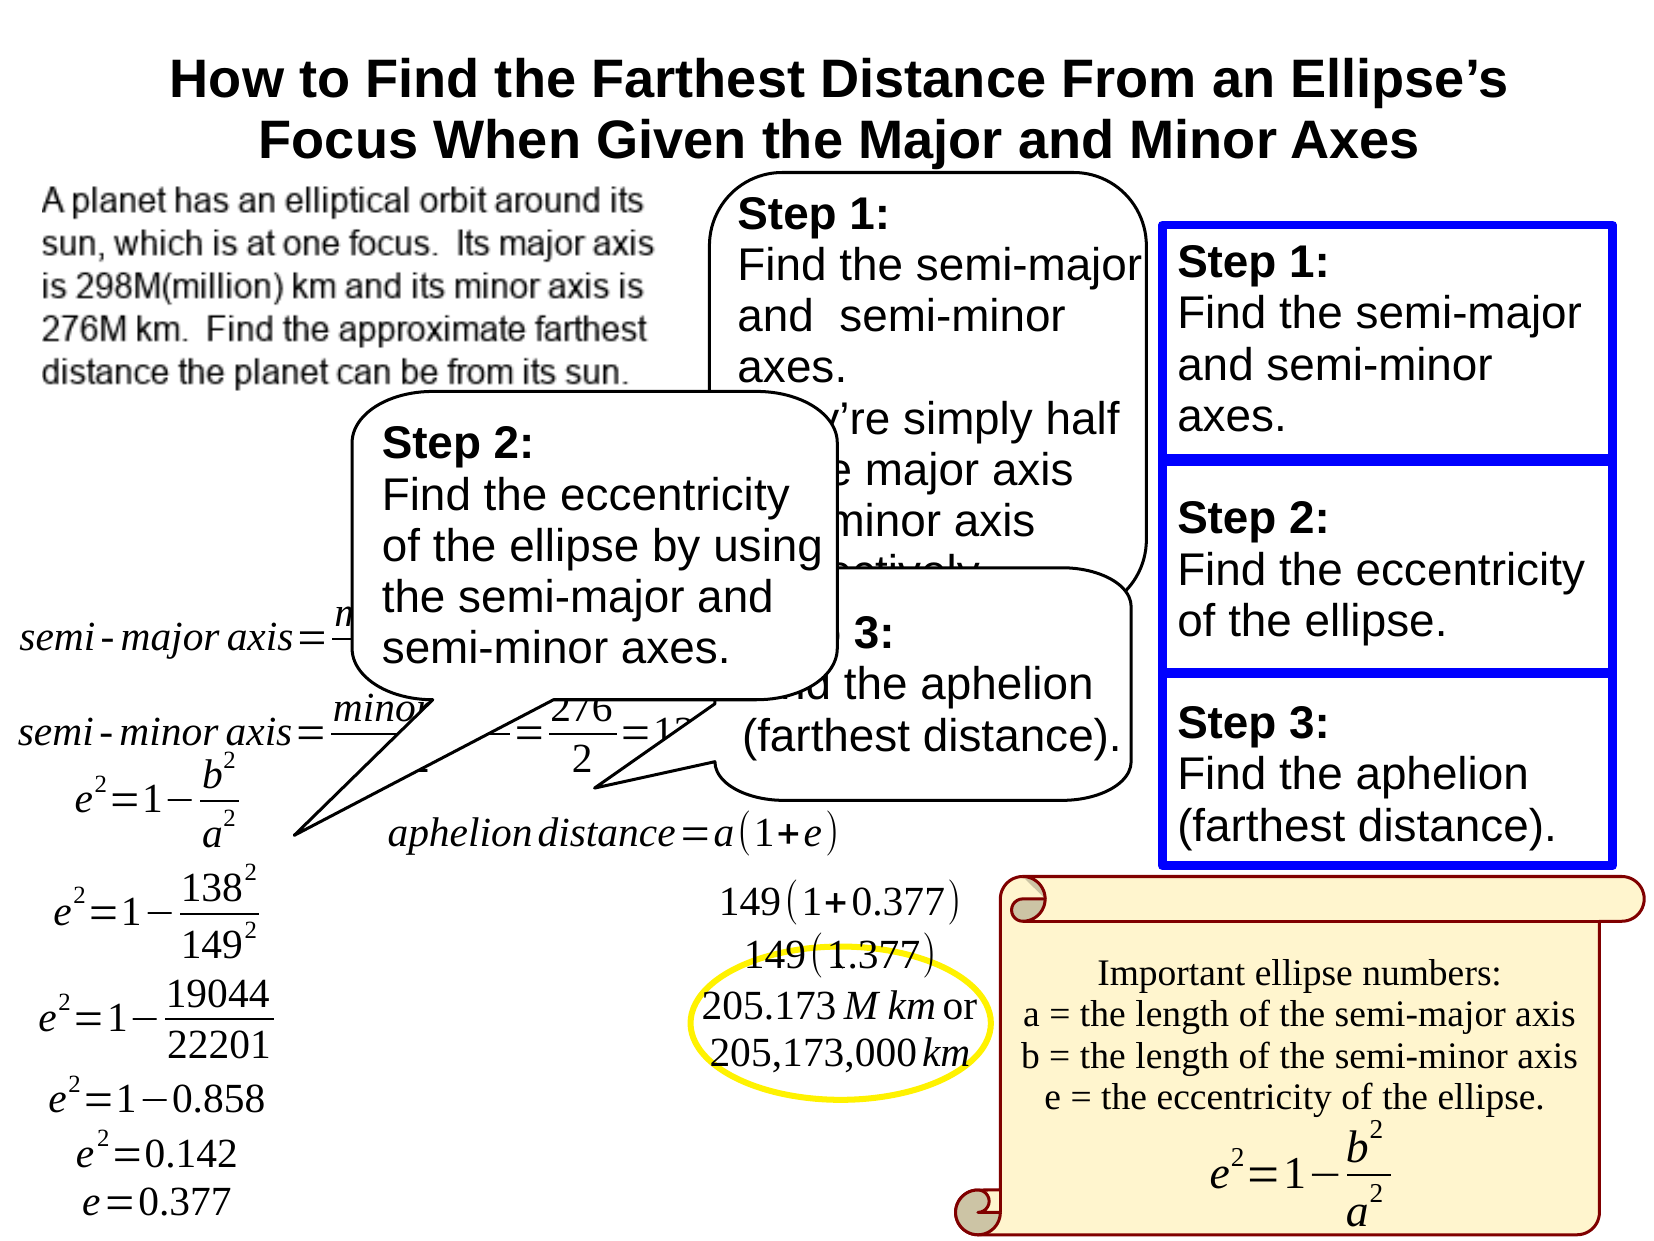

How to Find the Farthest Distance From an Ellipse’s Focus When Given the Major and Minor Axes
Step 1:
Find the semi-major
and semi-minor
axes.
They’re simply half
of the major axis
and minor axis
respectively.
Step 1:
Find the semi-major and semi-minor axes.
Step 2:
Find the eccentricity of the ellipse.
Step 3:
Find the aphelion (farthest distance).
Step 2:
Find the eccentricity
of the ellipse by using
the semi-major and
semi-minor axes.
Step 3:
Find the aphelion
(farthest distance).
Important ellipse numbers:
a = the length of the semi-major axis
b = the length of the semi-minor axis
e = the eccentricity of the ellipse.